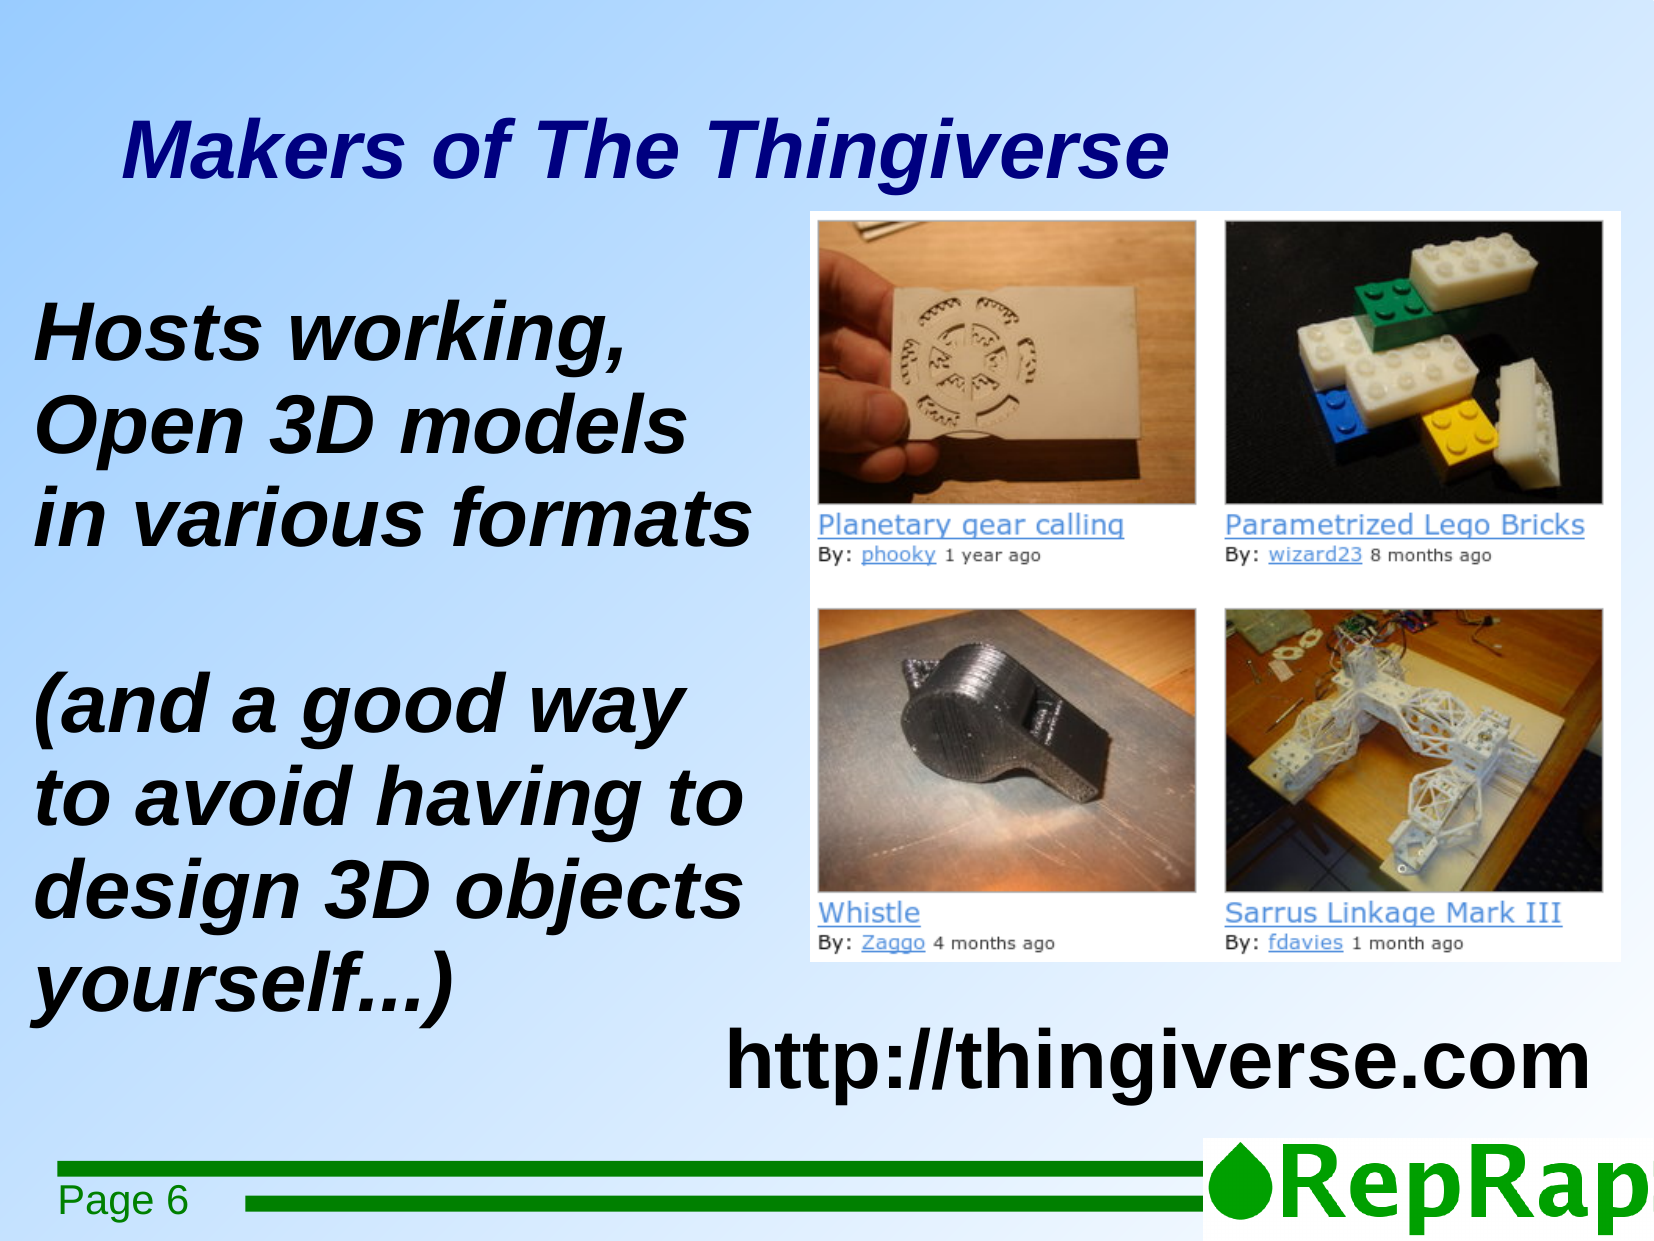

# Makers of The Thingiverse
Hosts working, Open 3D models in various formats
(and a good way to avoid having to design 3D objects yourself...)
http://thingiverse.com